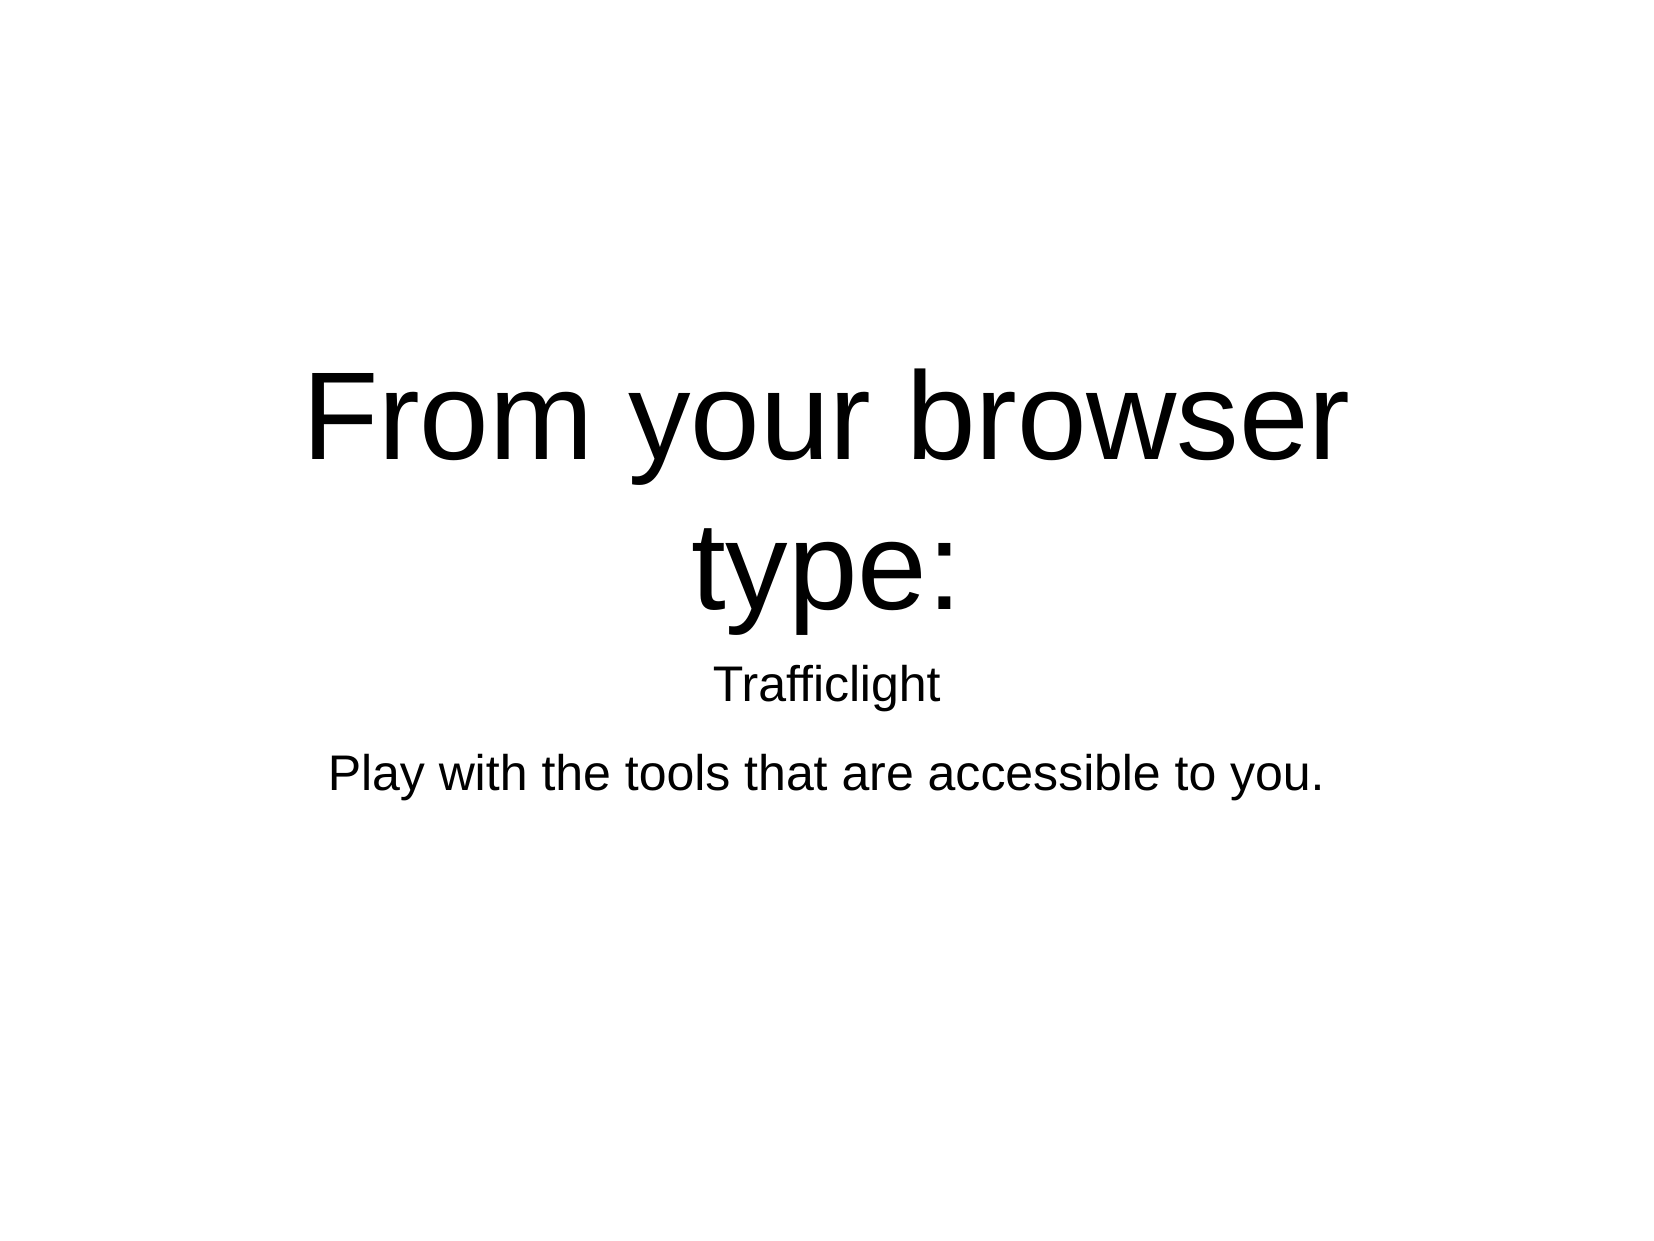

# From your browser type:
Trafficlight
Play with the tools that are accessible to you.